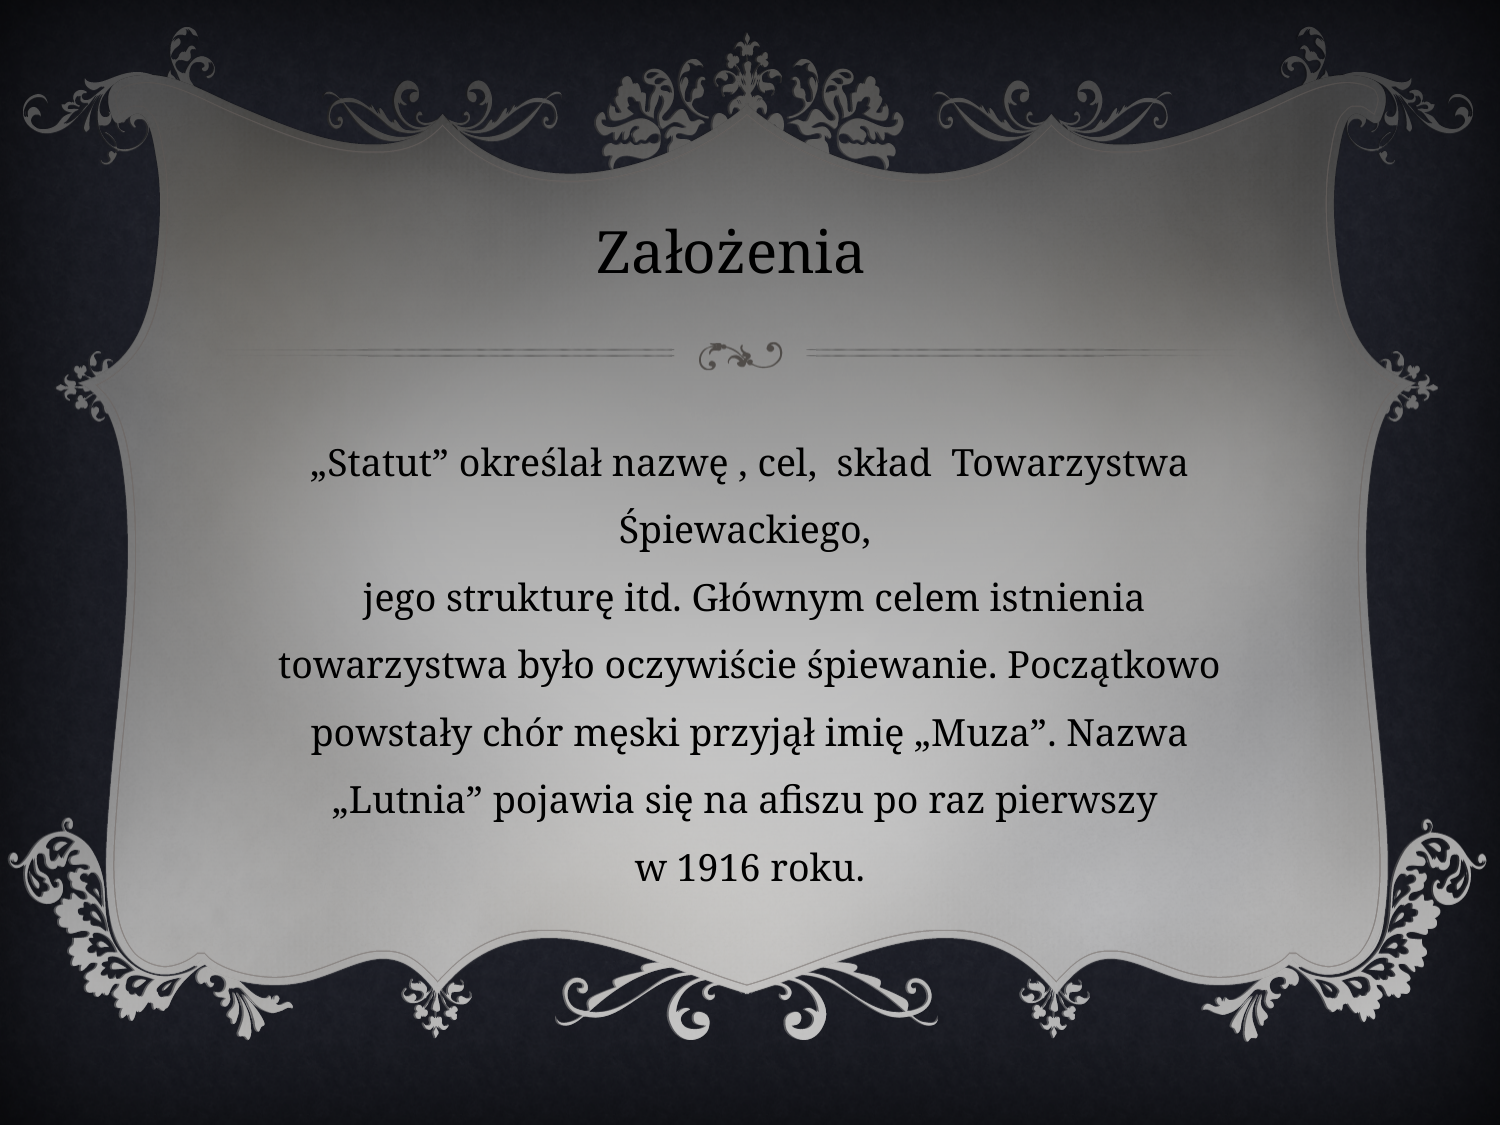

# Założenia
„Statut” określał nazwę , cel, skład Towarzystwa Śpiewackiego,
 jego strukturę itd. Głównym celem istnienia towarzystwa było oczywiście śpiewanie. Początkowo powstały chór męski przyjął imię „Muza”. Nazwa „Lutnia” pojawia się na afiszu po raz pierwszy
w 1916 roku.